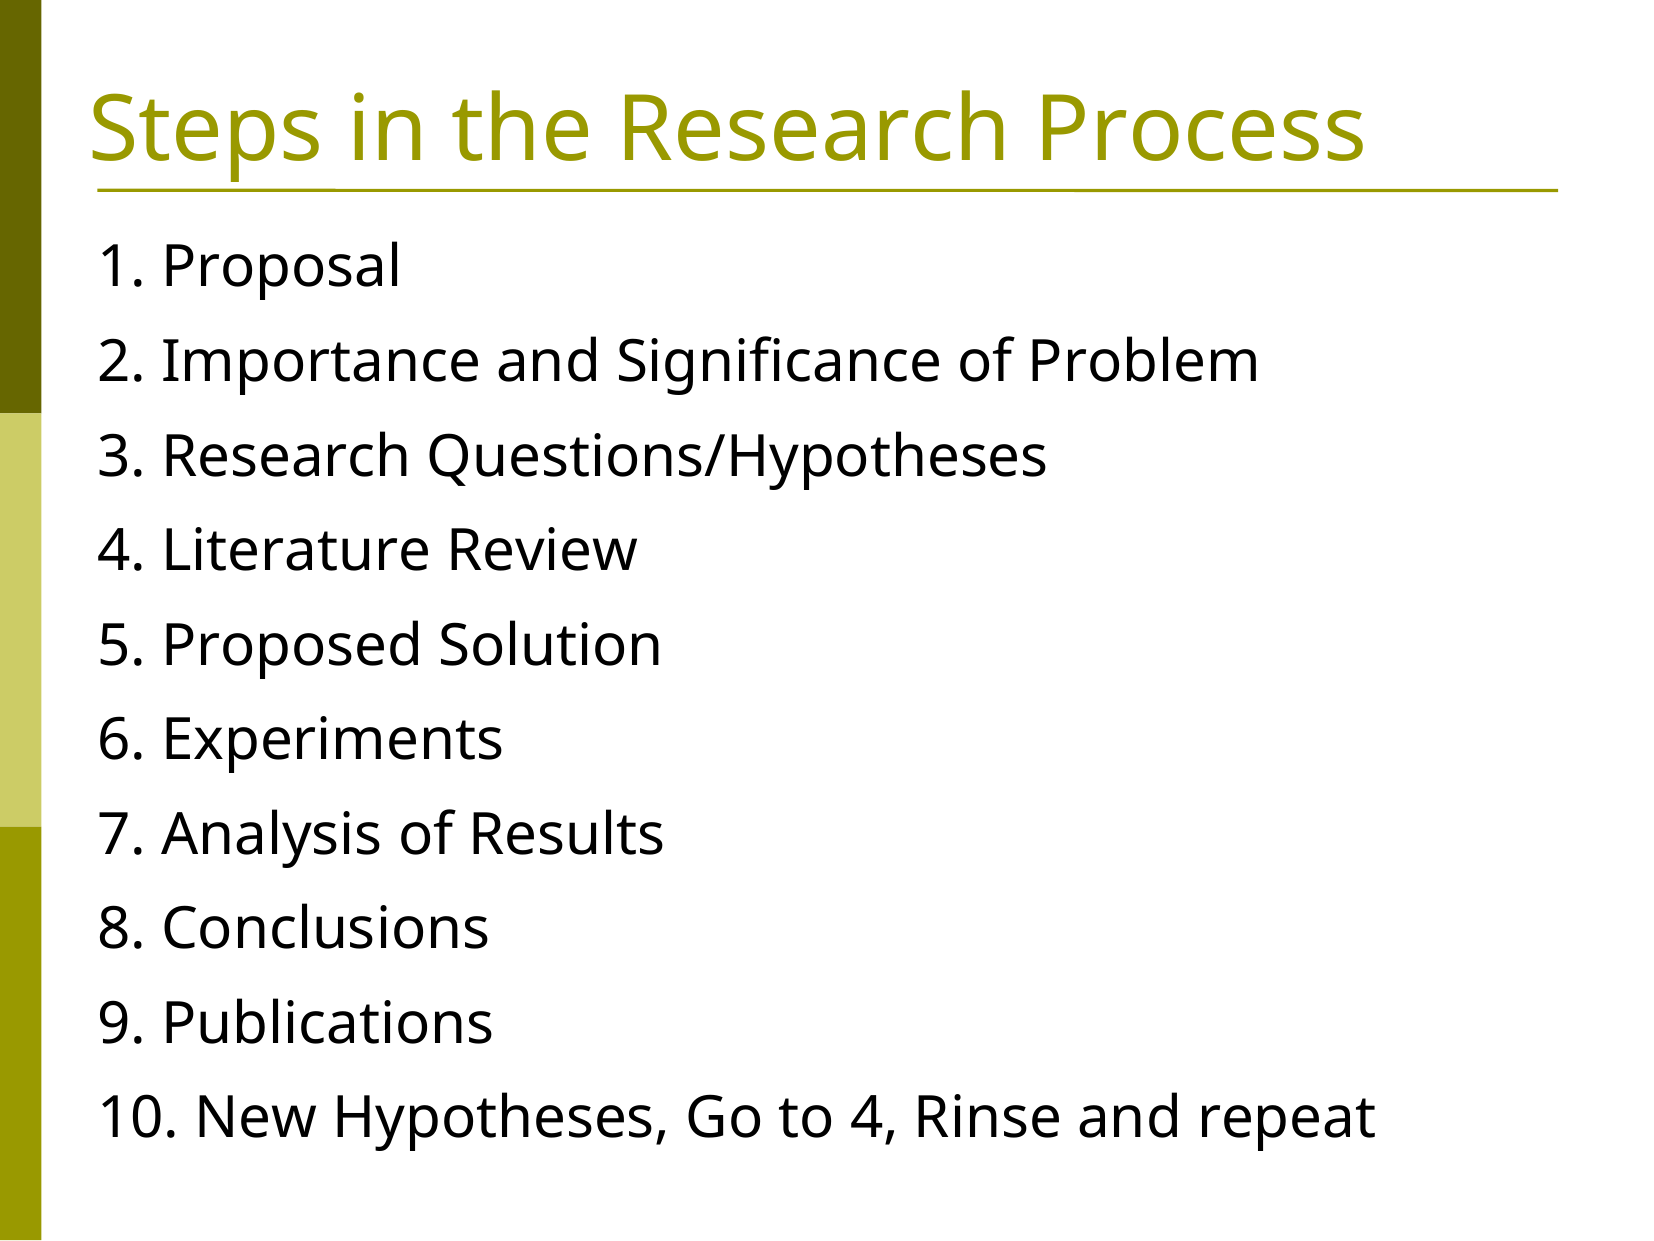

# Steps in the Research Process
1. Proposal
2. Importance and Significance of Problem
3. Research Questions/Hypotheses
4. Literature Review
5. Proposed Solution
6. Experiments
7. Analysis of Results
8. Conclusions
9. Publications
10. New Hypotheses, Go to 4, Rinse and repeat